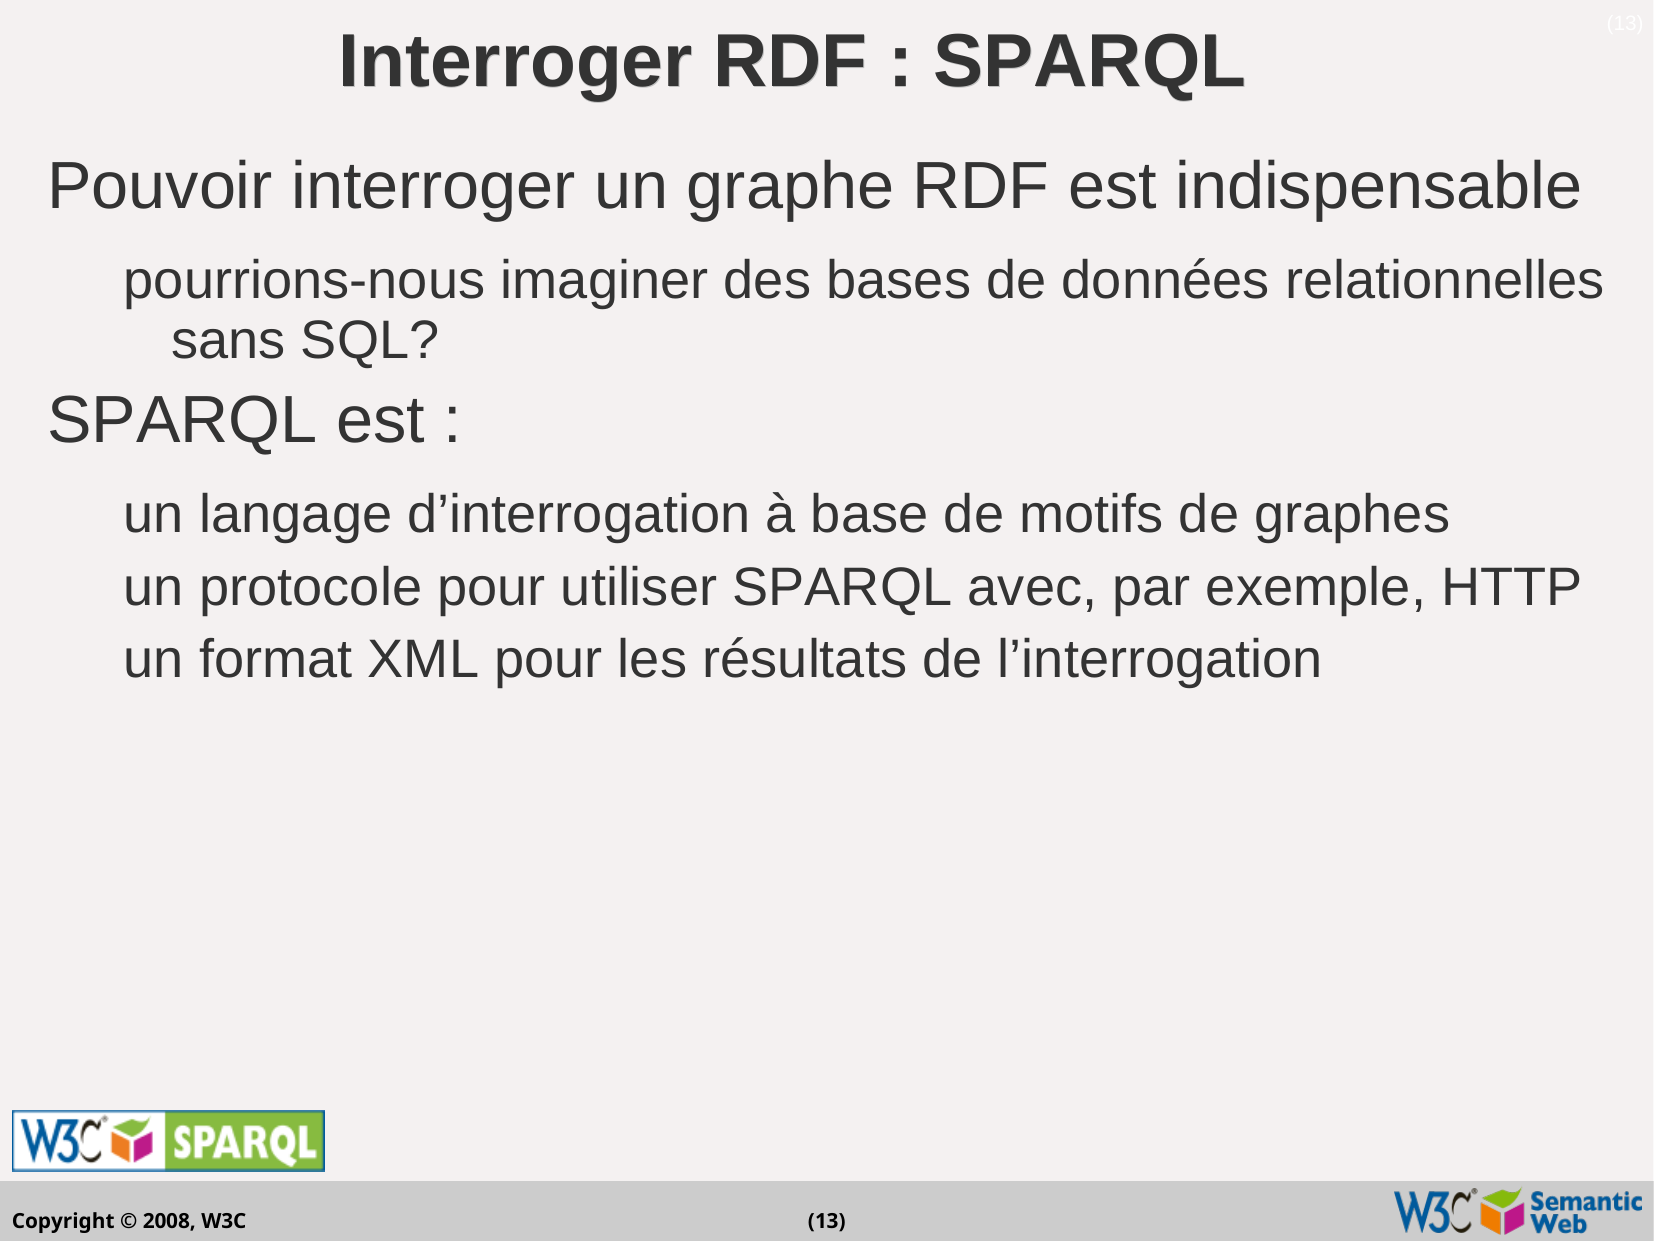

# Interroger RDF : SPARQL
Pouvoir interroger un graphe RDF est indispensable
pourrions-nous imaginer des bases de données relationnelles sans SQL?
SPARQL est :
un langage d’interrogation à base de motifs de graphes
un protocole pour utiliser SPARQL avec, par exemple, HTTP
un format XML pour les résultats de l’interrogation